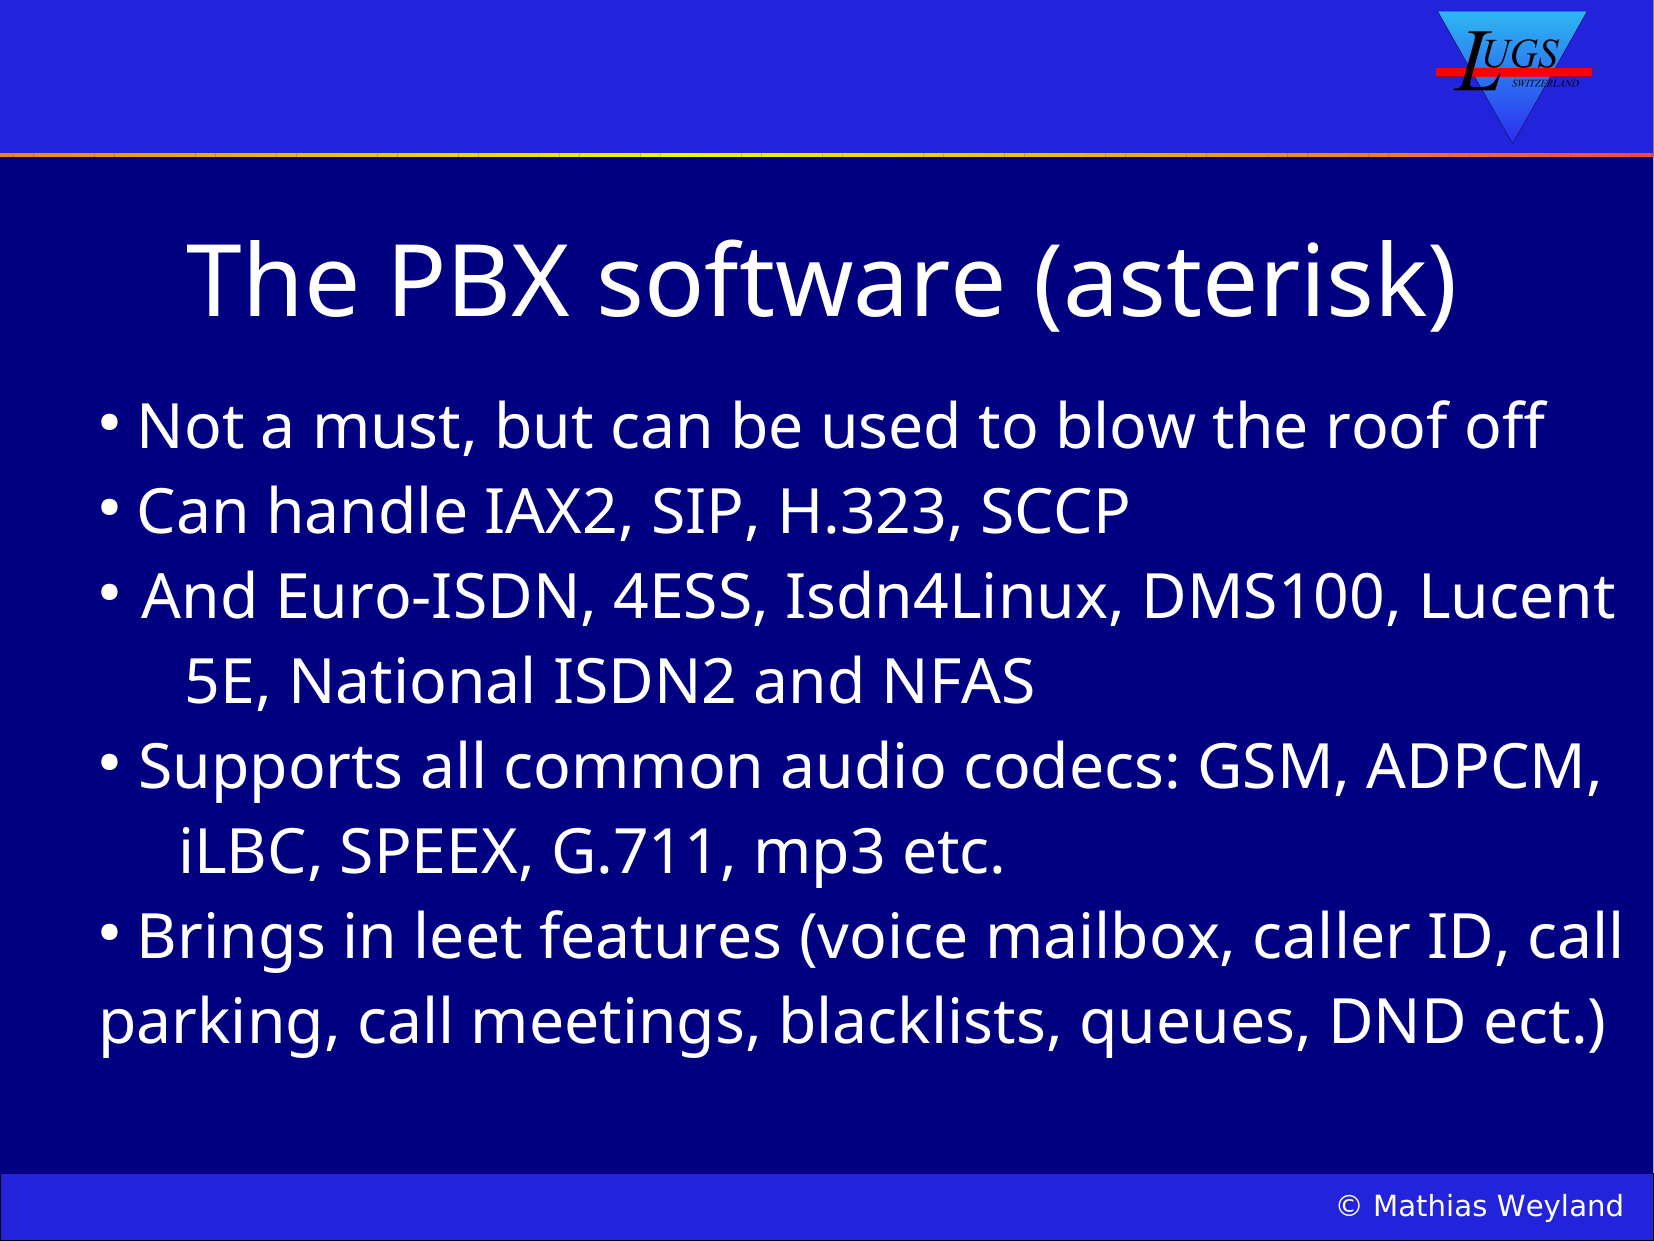

The PBX software (asterisk)
 Not a must, but can be used to blow the roof off
 Can handle IAX2, SIP, H.323, SCCP
And Euro-ISDN, 4ESS, Isdn4Linux, DMS100, Lucent 5E, National ISDN2 and NFAS
Supports all common audio codecs: GSM, ADPCM, iLBC, SPEEX, G.711, mp3 etc.
 Brings in leet features (voice mailbox, caller ID, call parking, call meetings, blacklists, queues, DND ect.)
© Mathias Weyland